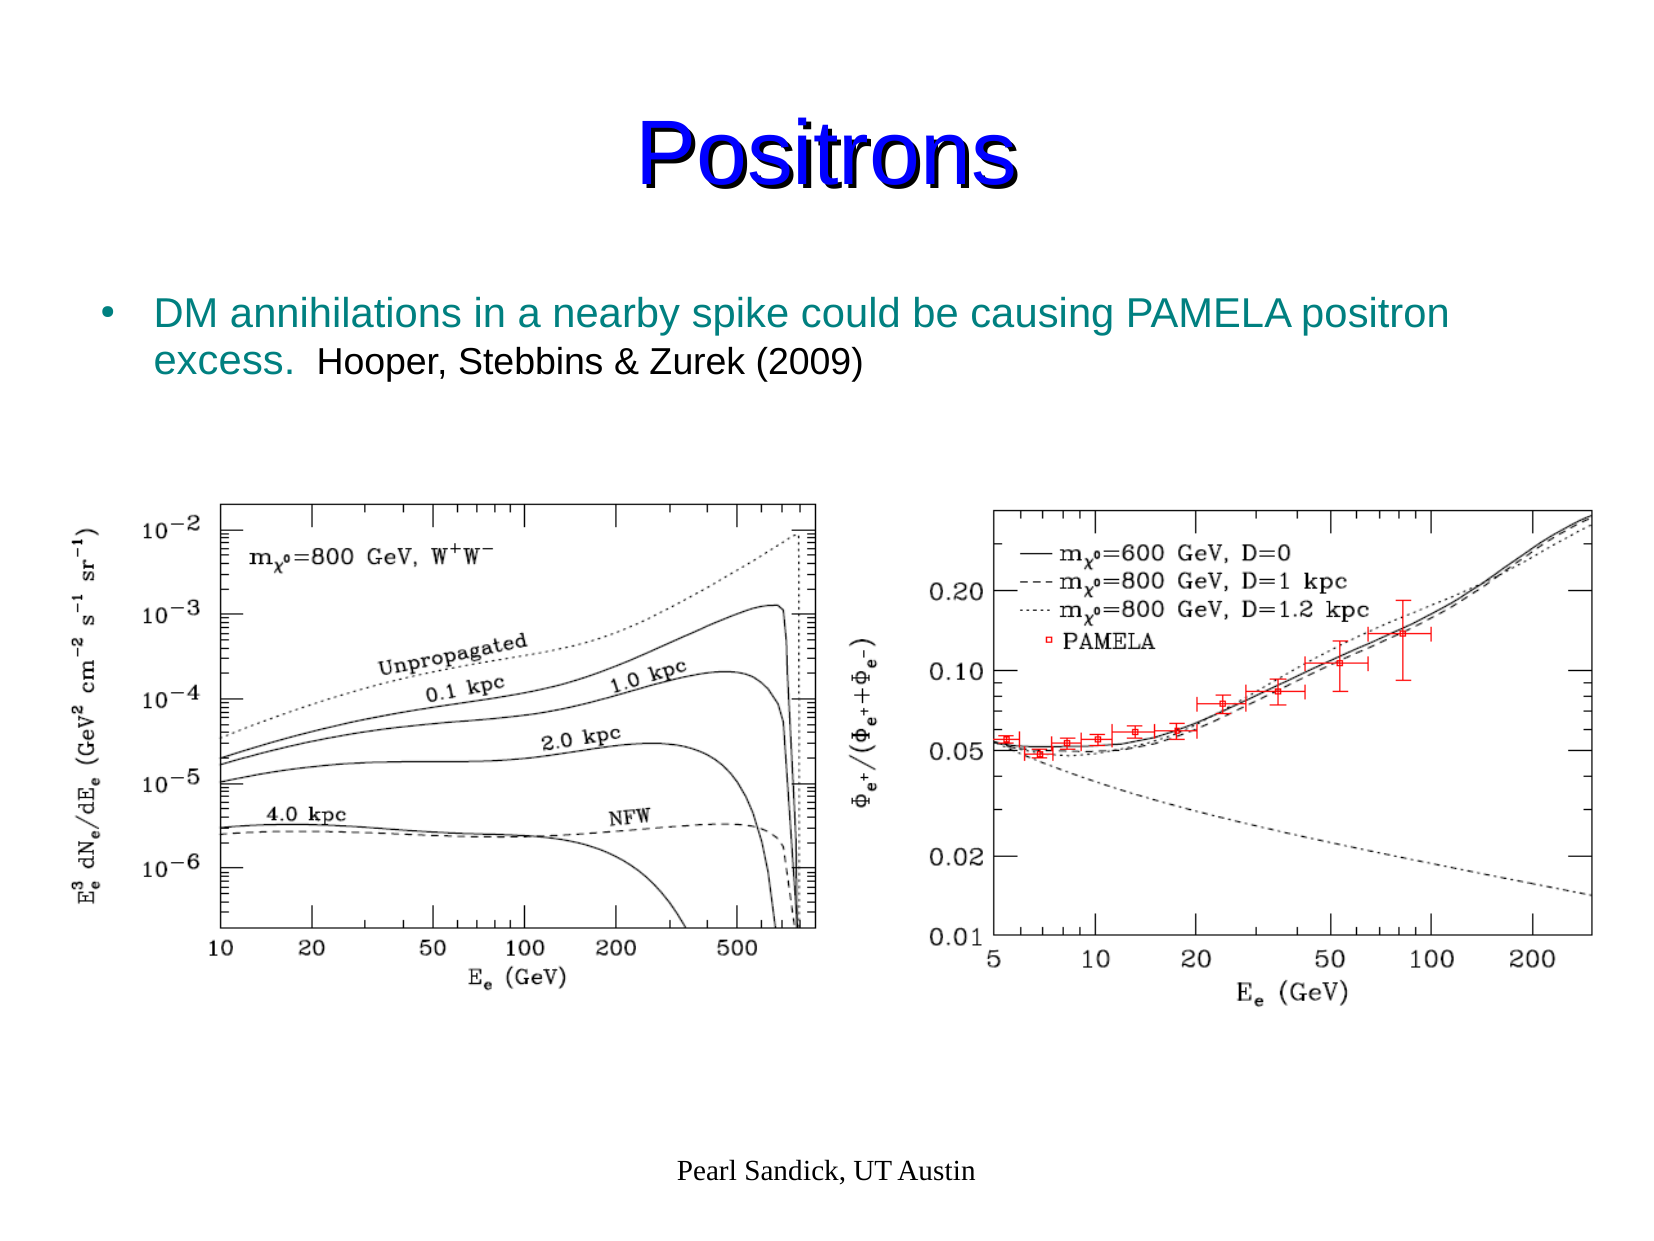

# Positrons
DM annihilations in a nearby spike could be causing PAMELA positron excess. Hooper, Stebbins & Zurek (2009)
Pearl Sandick, UT Austin
10 M⊙
100 M⊙
1000 M⊙
W b μ τ